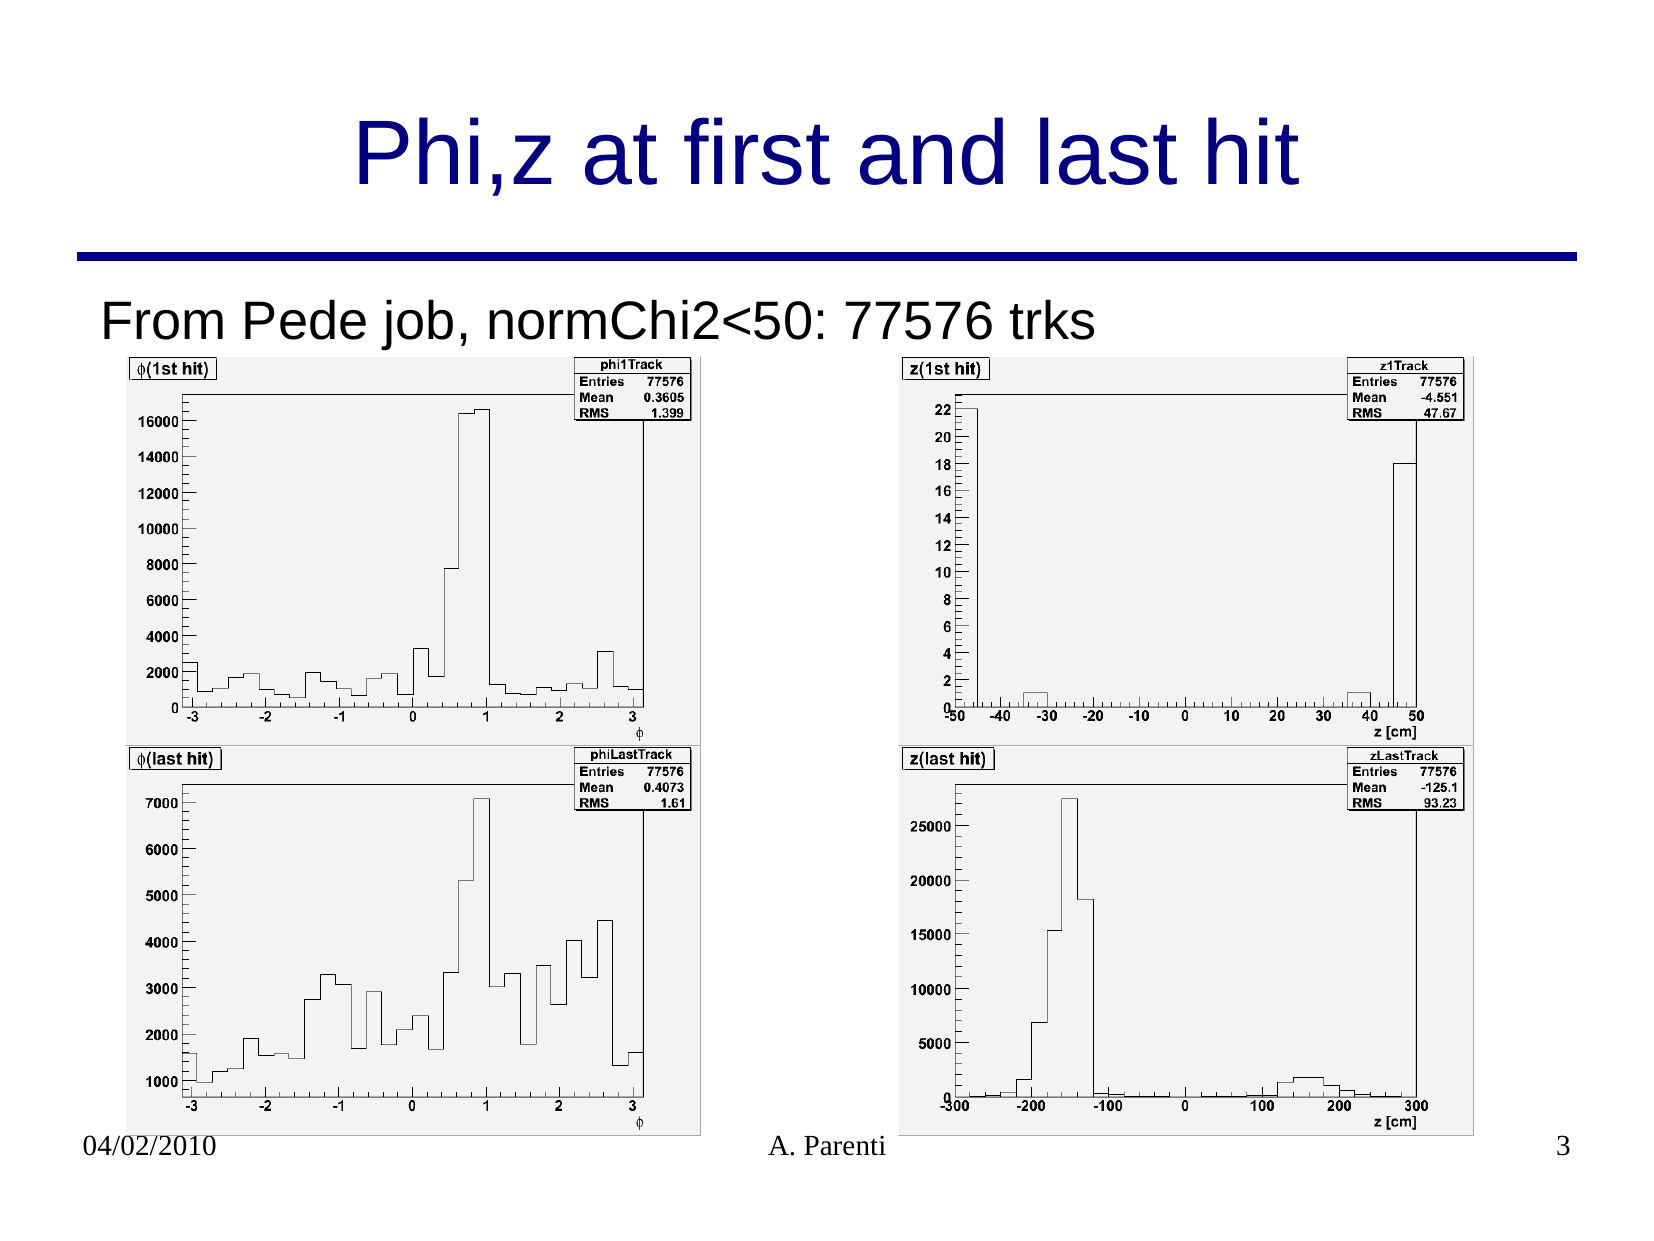

# Phi,z at first and last hit
From Pede job, normChi2<50: 77576 trks
3